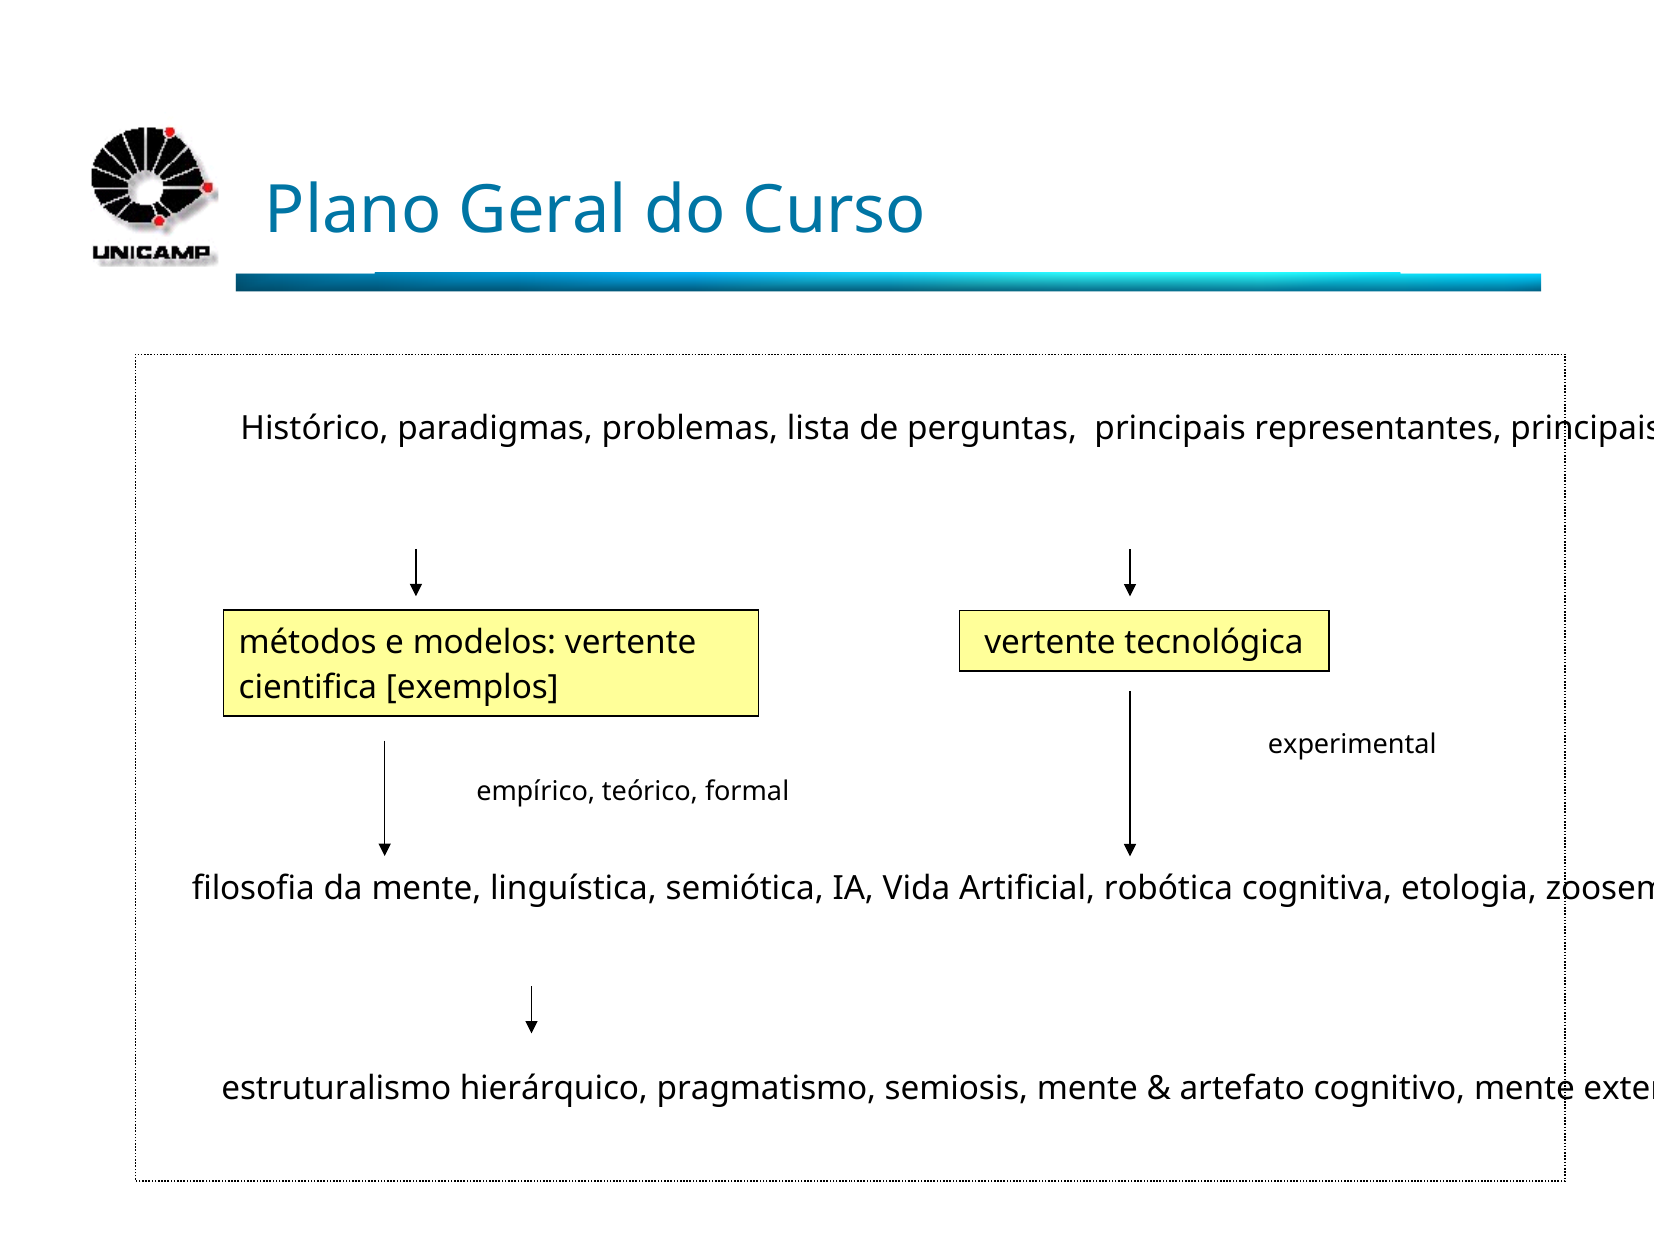

# Plano Geral do Curso
Histórico, paradigmas, problemas, lista de perguntas, principais representantes, principais desenvolvimentos, tecnologias
métodos e modelos: vertente
cientifica [exemplos]
vertente tecnológica
experimental
empírico, teórico, formal
filosofia da mente, linguística, semiótica, IA, Vida Artificial, robótica cognitiva, etologia, zoosemiótica, neurociência, psicologia evolutiva, ...
estruturalismo hierárquico, pragmatismo, semiosis, mente & artefato cognitivo, mente externalizada, outras mentes